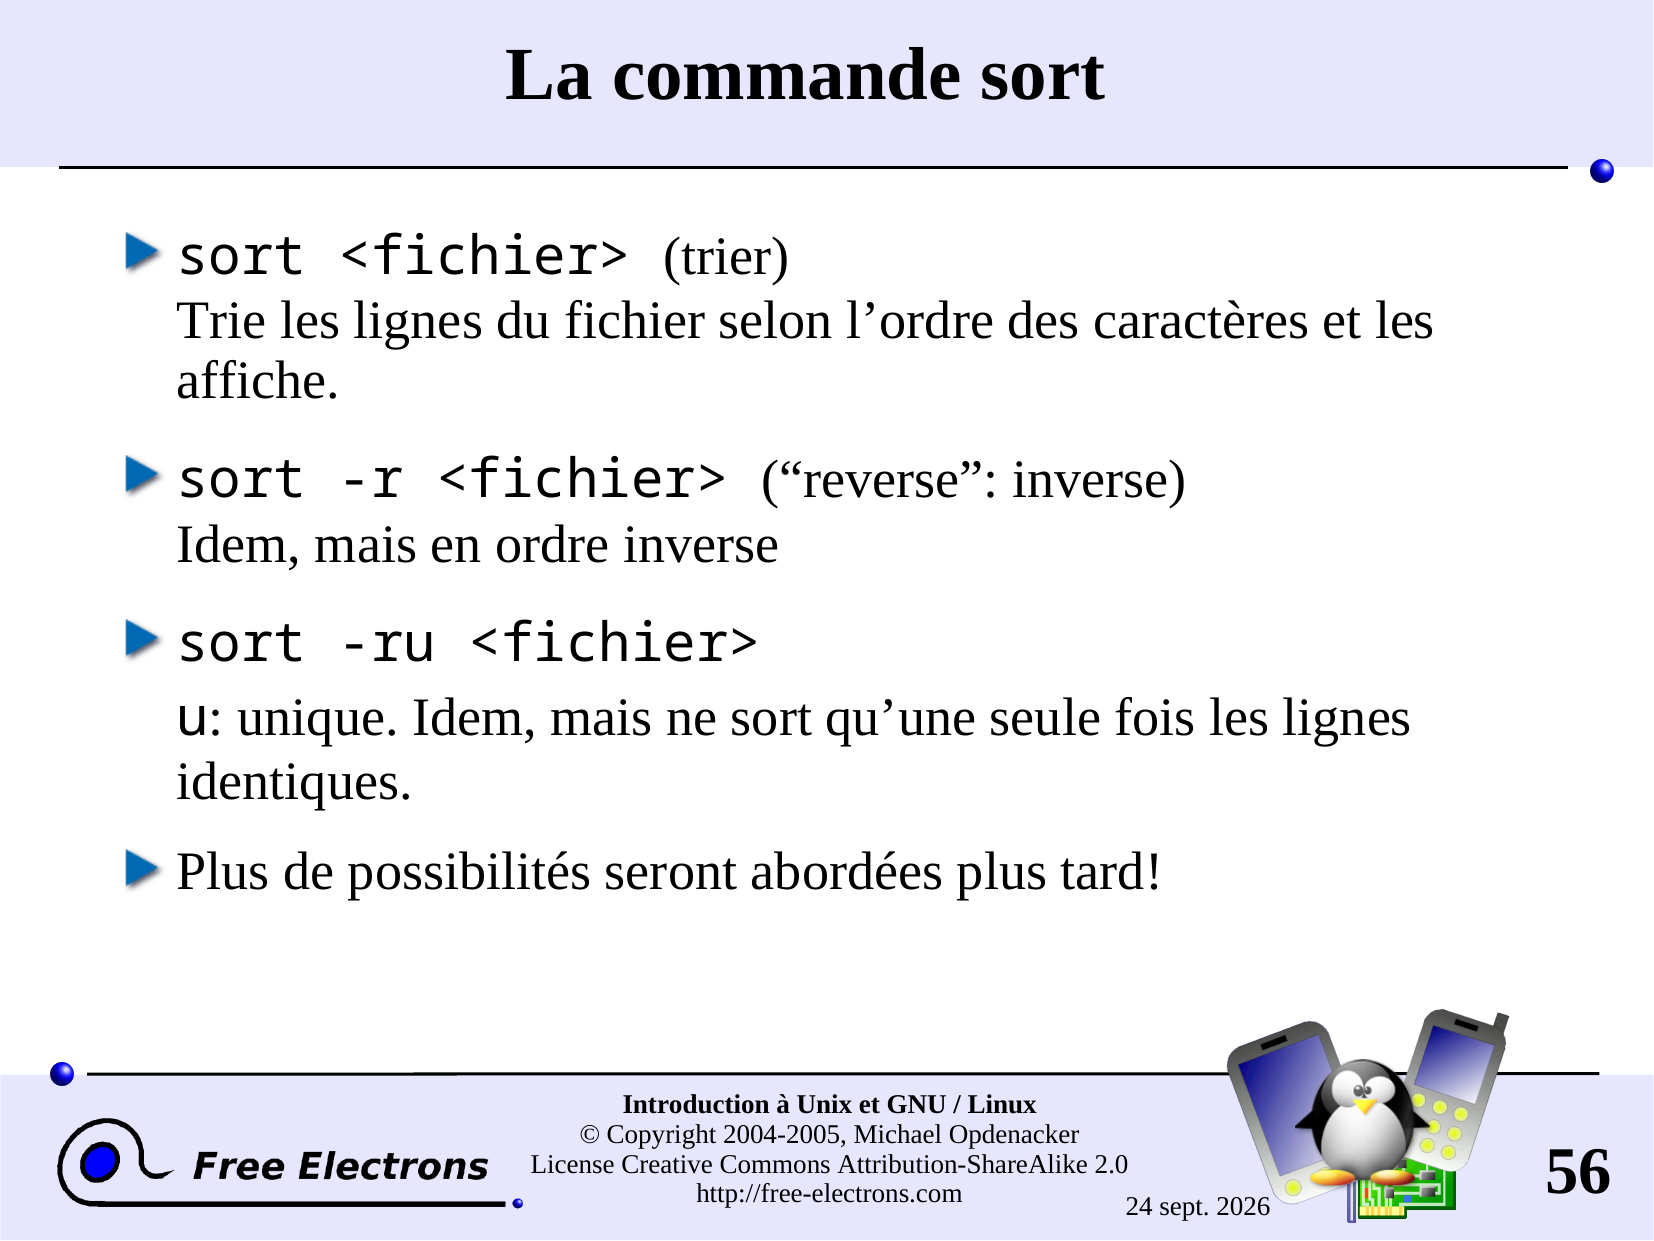

# La commande sort
sort <fichier> (trier)
Trie les lignes du fichier selon l’ordre des caractères et les affiche.
sort -r <fichier> (“reverse”: inverse)
Idem, mais en ordre inverse
sort -ru <fichier>
u: unique. Idem, mais ne sort qu’une seule fois les lignes identiques.
Plus de possibilités seront abordées plus tard!